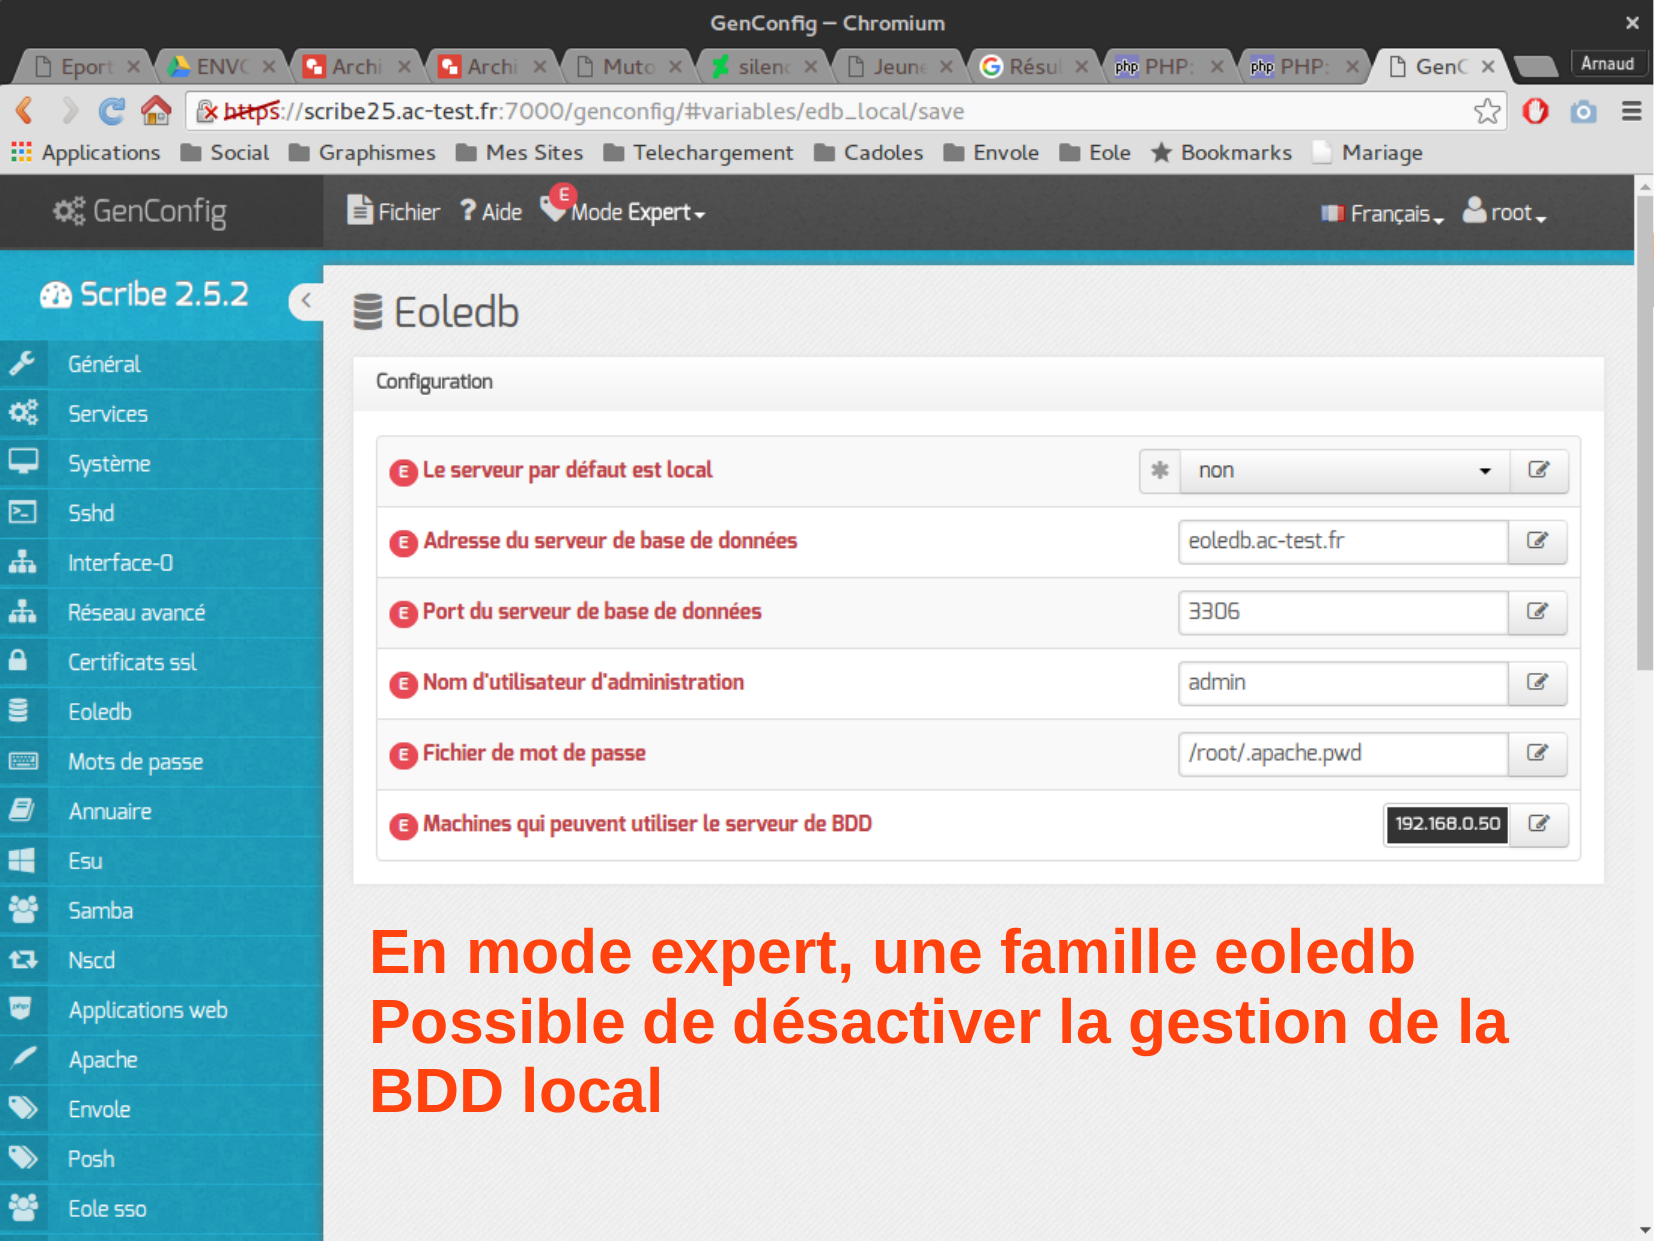

# FAIL OVER
En mode expert, une famille eoledb
Possible de désactiver la gestion de la BDD local